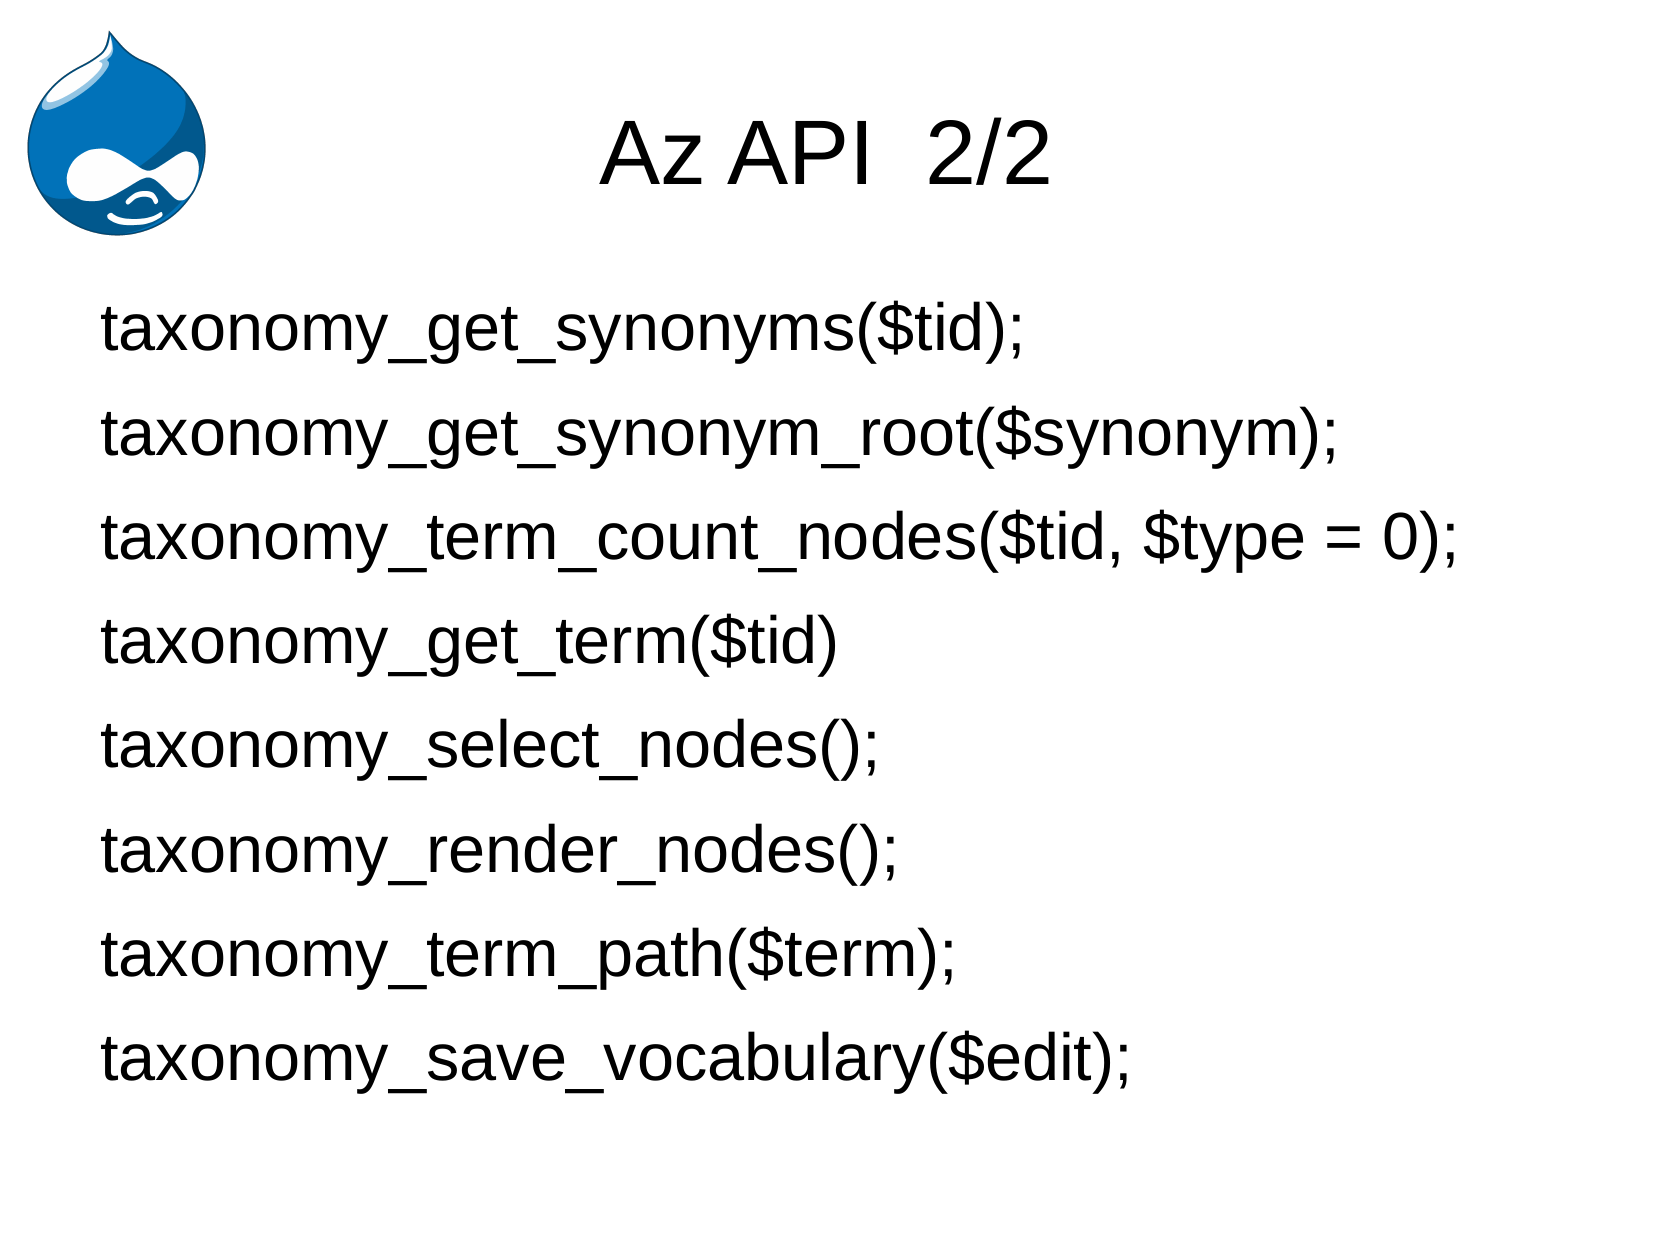

# Az API 2/2
taxonomy_get_synonyms($tid);
taxonomy_get_synonym_root($synonym);
taxonomy_term_count_nodes($tid, $type = 0);
taxonomy_get_term($tid)
taxonomy_select_nodes();
taxonomy_render_nodes();
taxonomy_term_path($term);
taxonomy_save_vocabulary($edit);